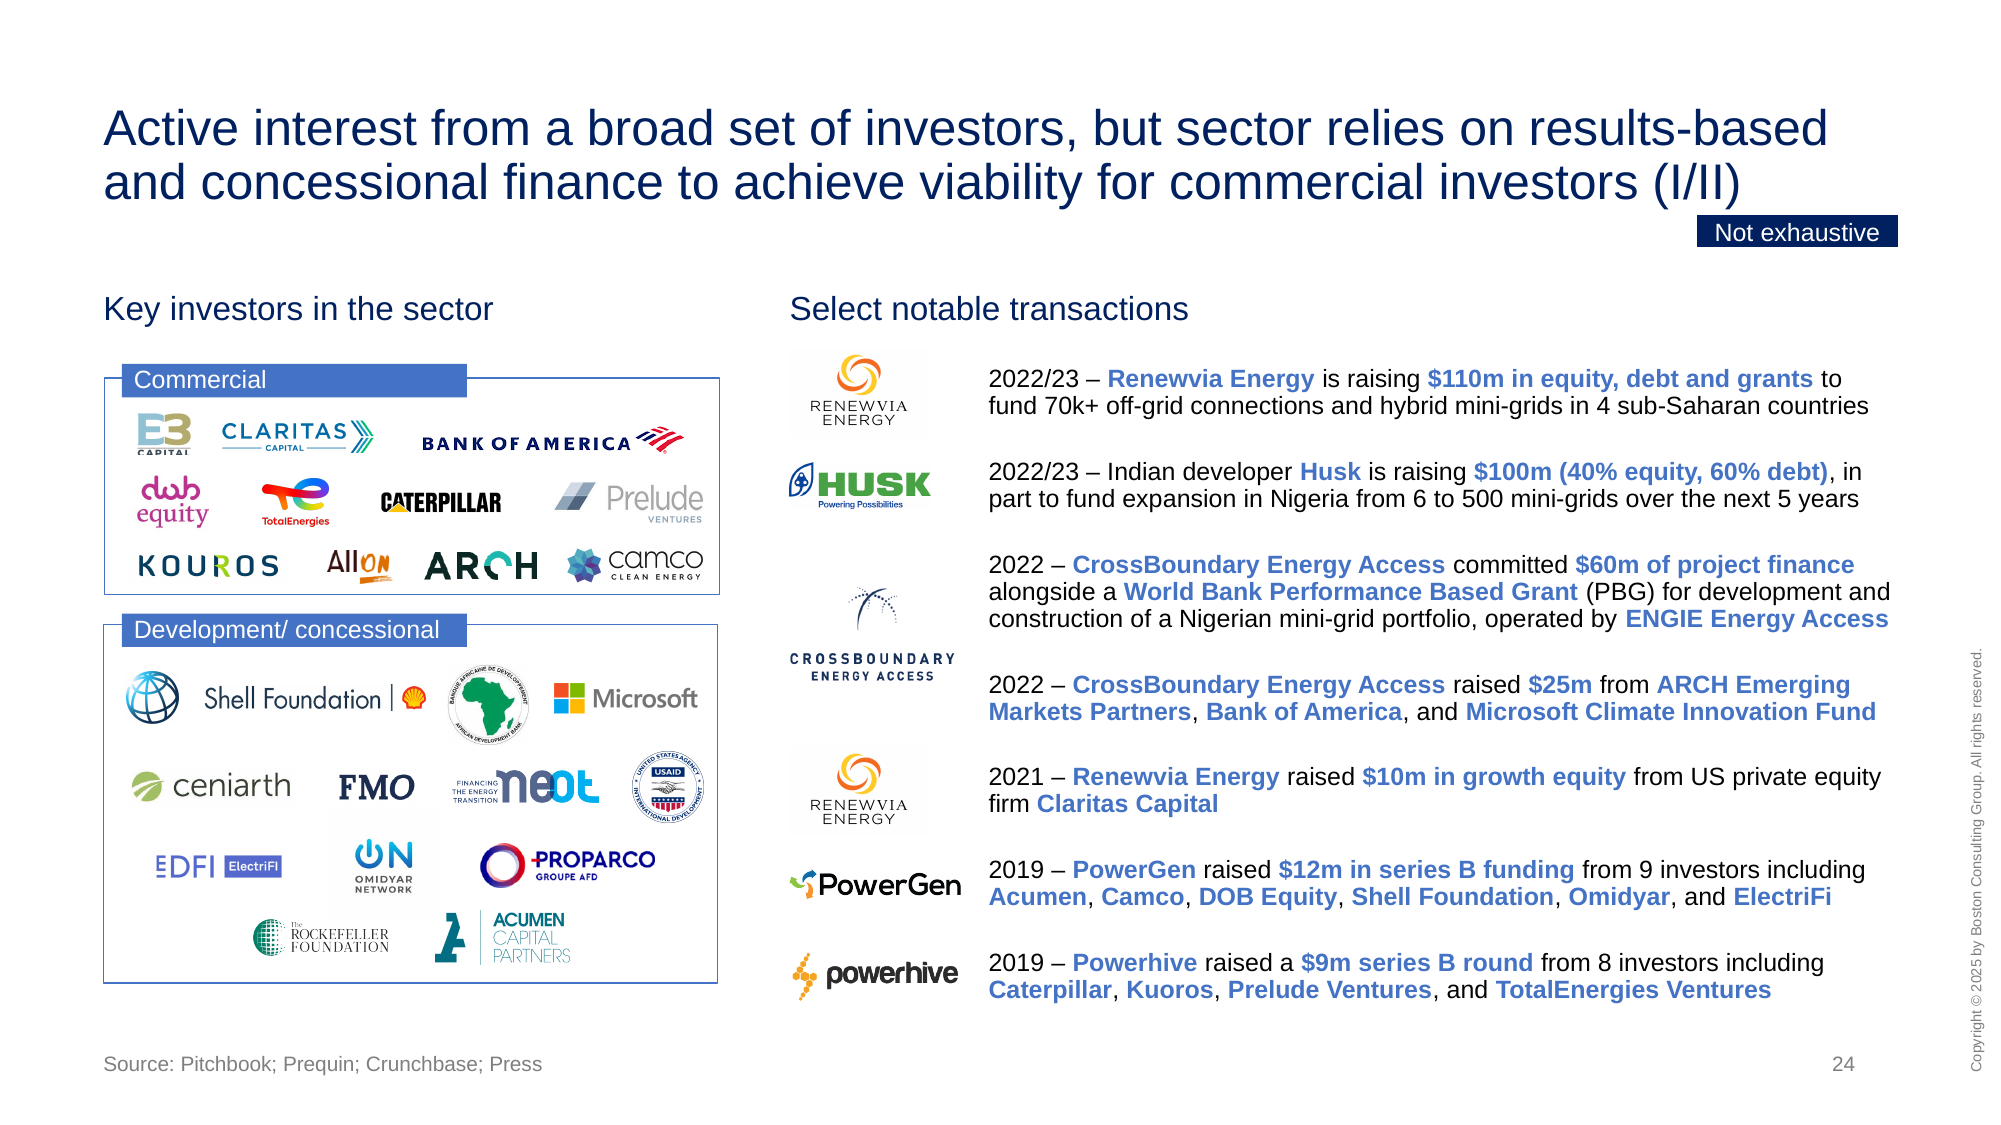

# Active interest from a broad set of investors, but sector relies on results-based and concessional finance to achieve viability for commercial investors (I/II)
Not exhaustive
Key investors in the sector
Select notable transactions
Commercial
2022/23 – Renewvia Energy is raising $110m in equity, debt and grants to fund 70k+ off-grid connections and hybrid mini-grids in 4 sub-Saharan countries
2022/23 – Indian developer Husk is raising $100m (40% equity, 60% debt), in part to fund expansion in Nigeria from 6 to 500 mini-grids over the next 5 years
2022 – CrossBoundary Energy Access committed $60m of project finance alongside a World Bank Performance Based Grant (PBG) for development and construction of a Nigerian mini-grid portfolio, operated by ENGIE Energy Access
Development/ concessional
2022 – CrossBoundary Energy Access raised $25m from ARCH Emerging Markets Partners, Bank of America, and Microsoft Climate Innovation Fund
2021 – Renewvia Energy raised $10m in growth equity from US private equity firm Claritas Capital
2019 – PowerGen raised $12m in series B funding from 9 investors including Acumen, Camco, DOB Equity, Shell Foundation, Omidyar, and ElectriFi
2019 – Powerhive raised a $9m series B round from 8 investors including Caterpillar, Kuoros, Prelude Ventures, and TotalEnergies Ventures
Source: Pitchbook; Prequin; Crunchbase; Press